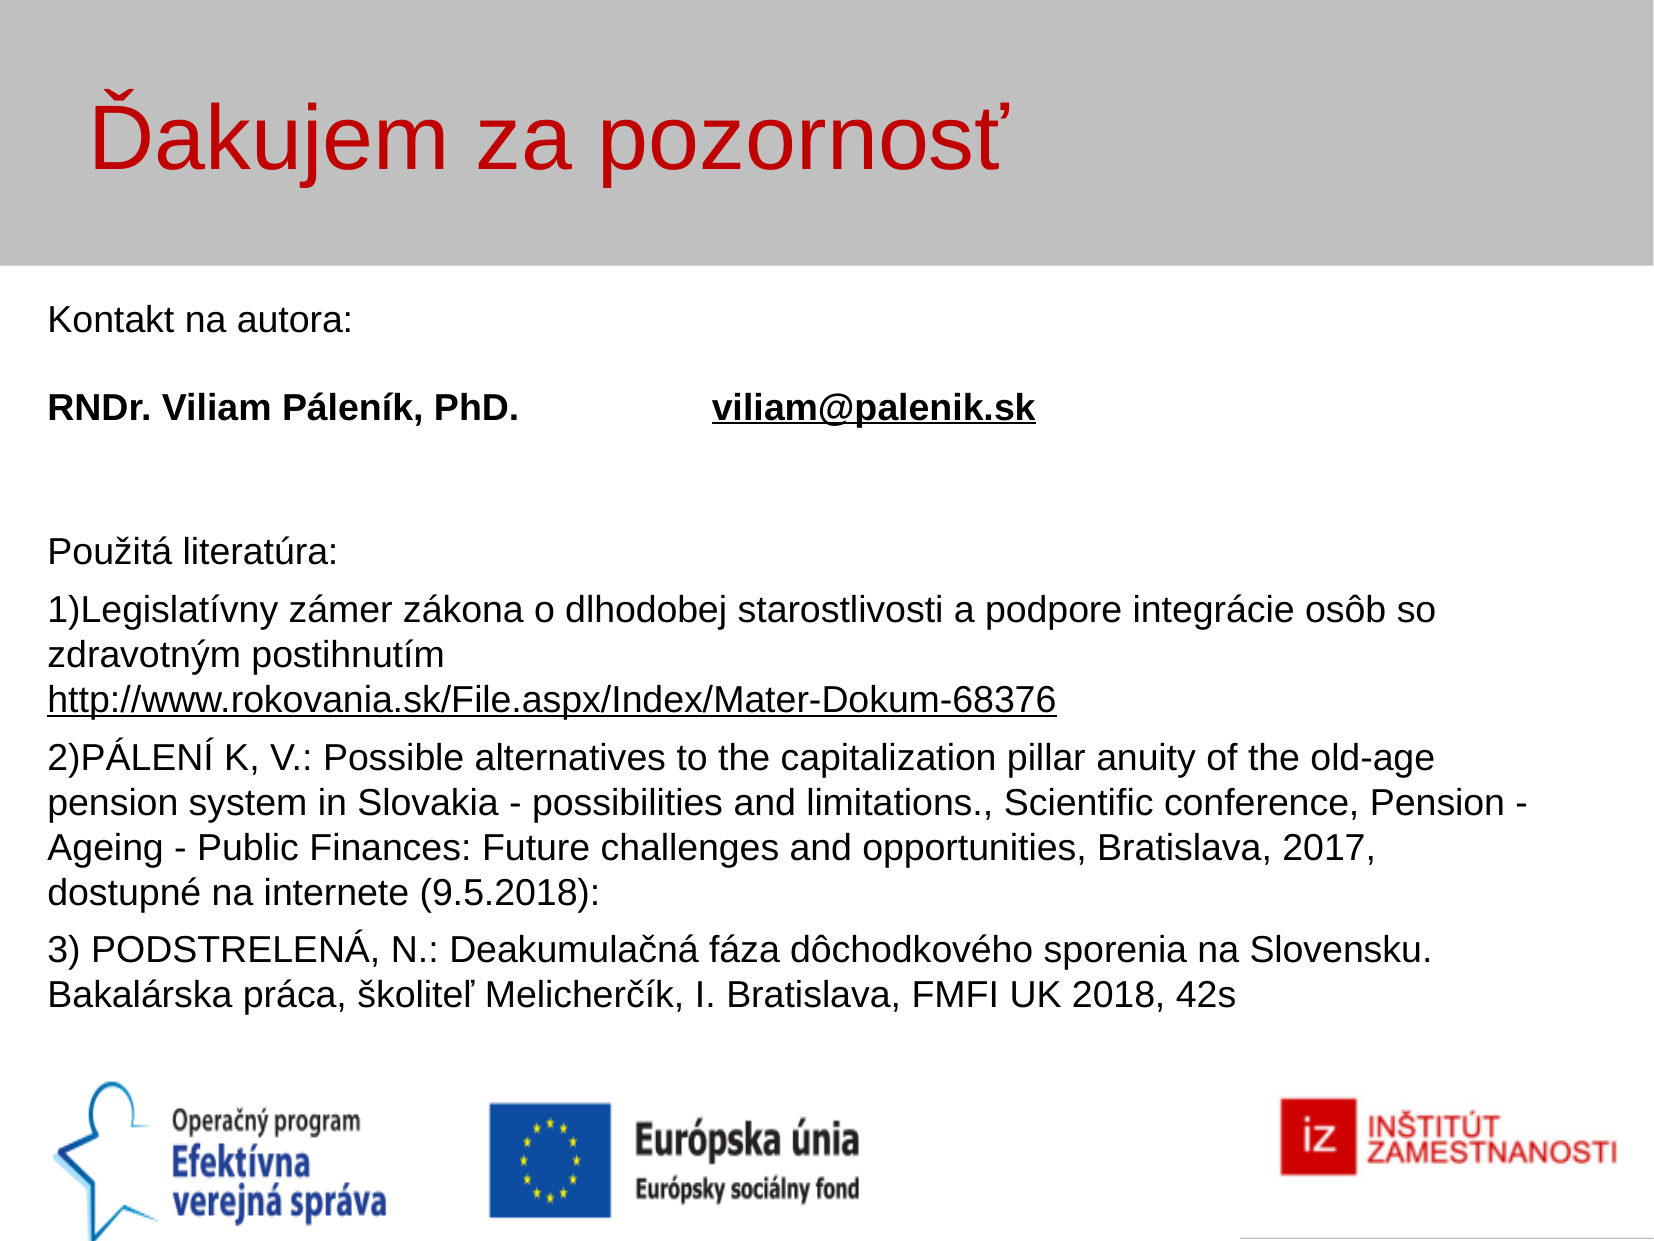

# Ďakujem za pozornosť
Kontakt na autora:
RNDr. Viliam Páleník, PhD. 			viliam@palenik.sk
Použitá literatúra:
1)Legislatívny zámer zákona o dlhodobej starostlivosti a podpore integrácie osôb so zdravotným postihnutím
http://www.rokovania.sk/File.aspx/Index/Mater-Dokum-68376
2)PÁLENÍ K, V.: Possible alternatives to the capitalization pillar anuity of the old-age pension system in Slovakia - possibilities and limitations., Scientific conference, Pension - Ageing - Public Finances: Future challenges and opportunities, Bratislava, 2017, dostupné na internete (9.5.2018):
3) PODSTRELENÁ, N.: Deakumulačná fáza dôchodkového sporenia na Slovensku. Bakalárska práca, školiteľ Melicherčík, I. Bratislava, FMFI UK 2018, 42s